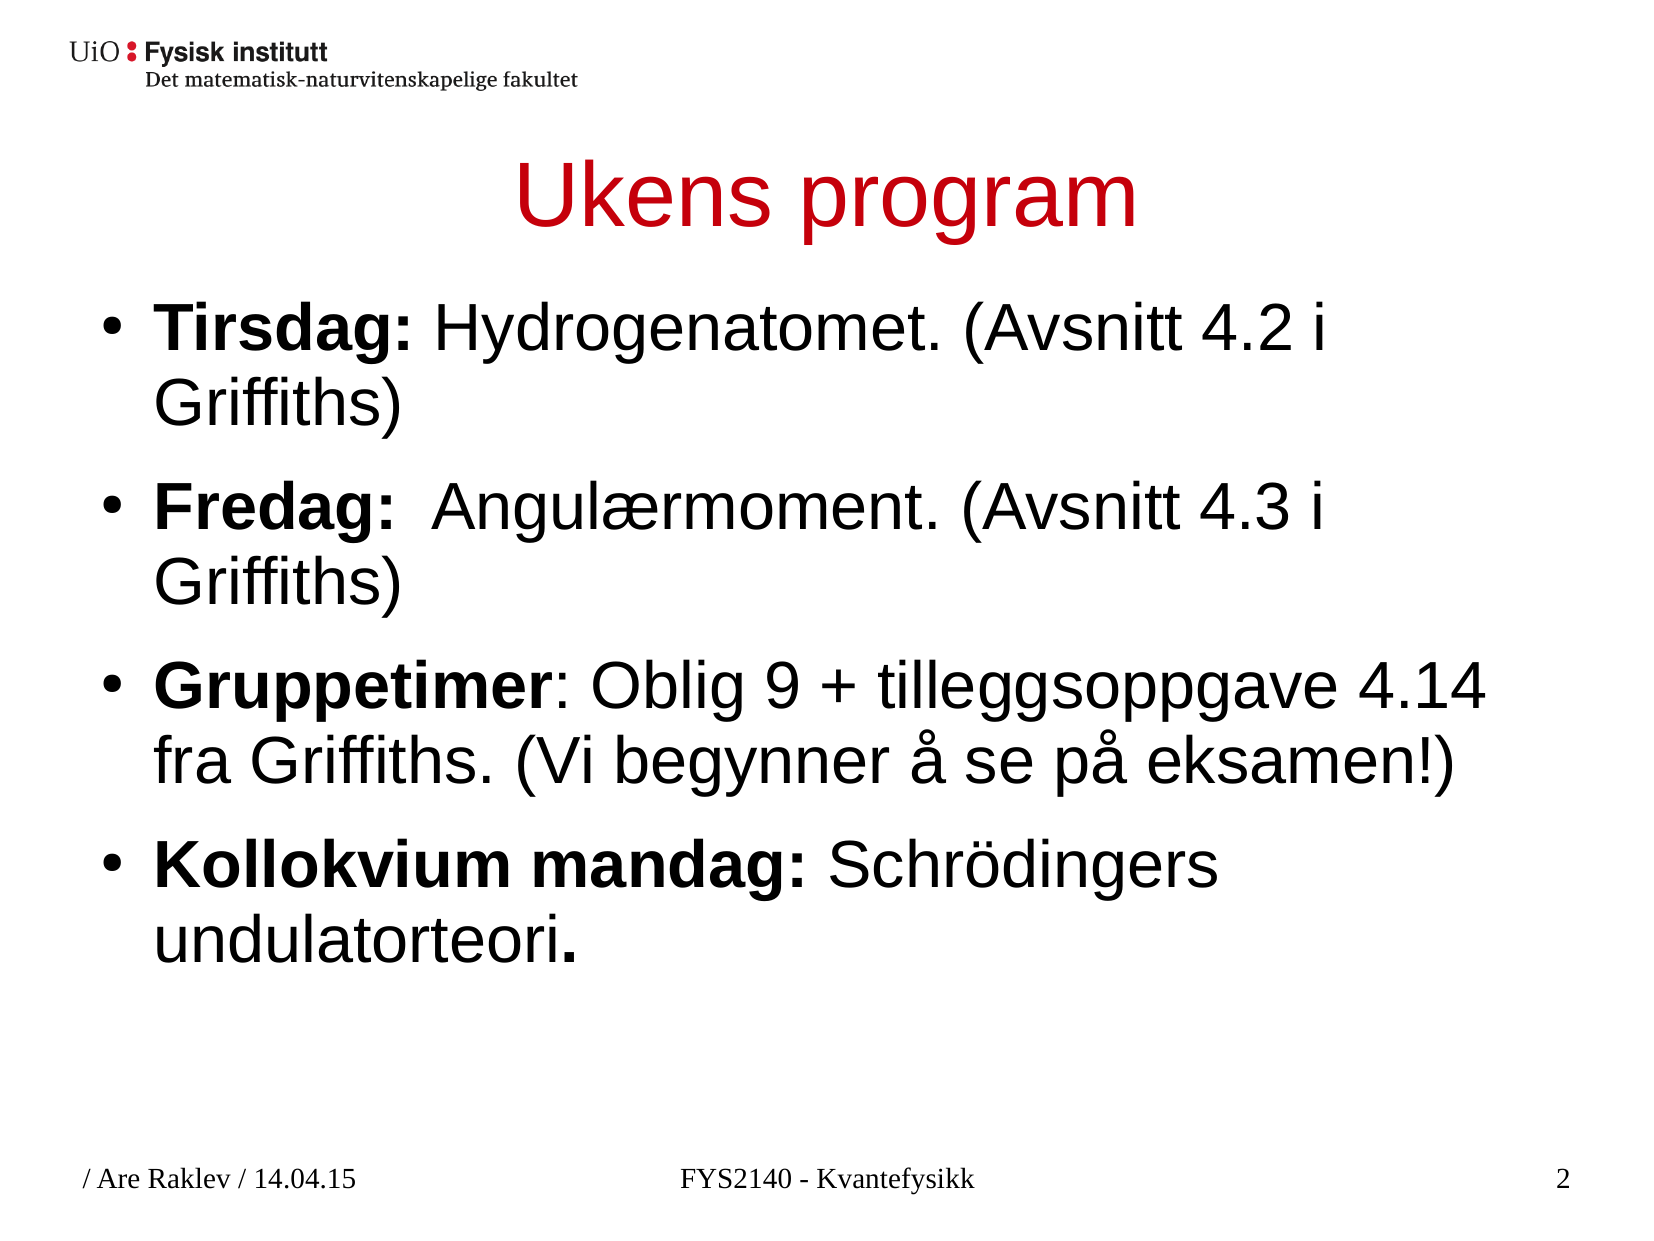

# Ukens program
Tirsdag: Hydrogenatomet. (Avsnitt 4.2 i Griffiths)
Fredag: Angulærmoment. (Avsnitt 4.3 i Griffiths)
Gruppetimer: Oblig 9 + tilleggsoppgave 4.14 fra Griffiths. (Vi begynner å se på eksamen!)
Kollokvium mandag: Schrödingers undulatorteori.
/ Are Raklev / 14.04.15
FYS2140 - Kvantefysikk
2